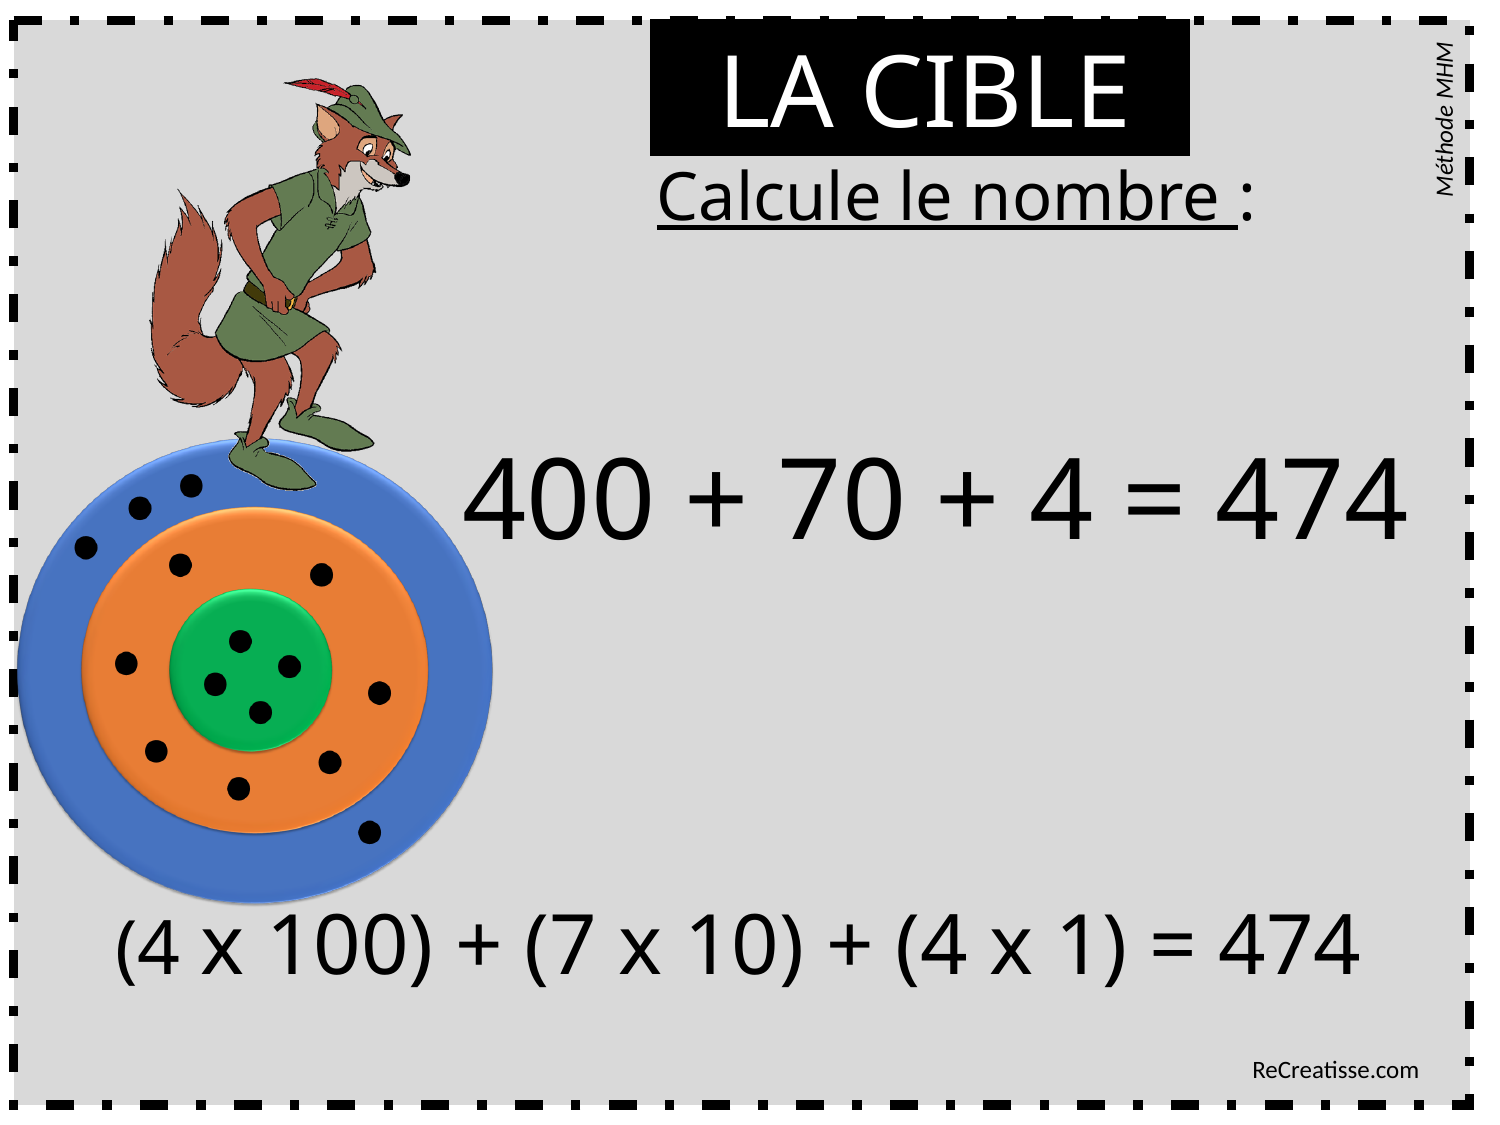

LA CIBLE
Méthode MHM
Calcule le nombre :
400 + 70 + 4 = 474
(4 x 100) + (7 x 10) + (4 x 1) = 474
ReCreatisse.com